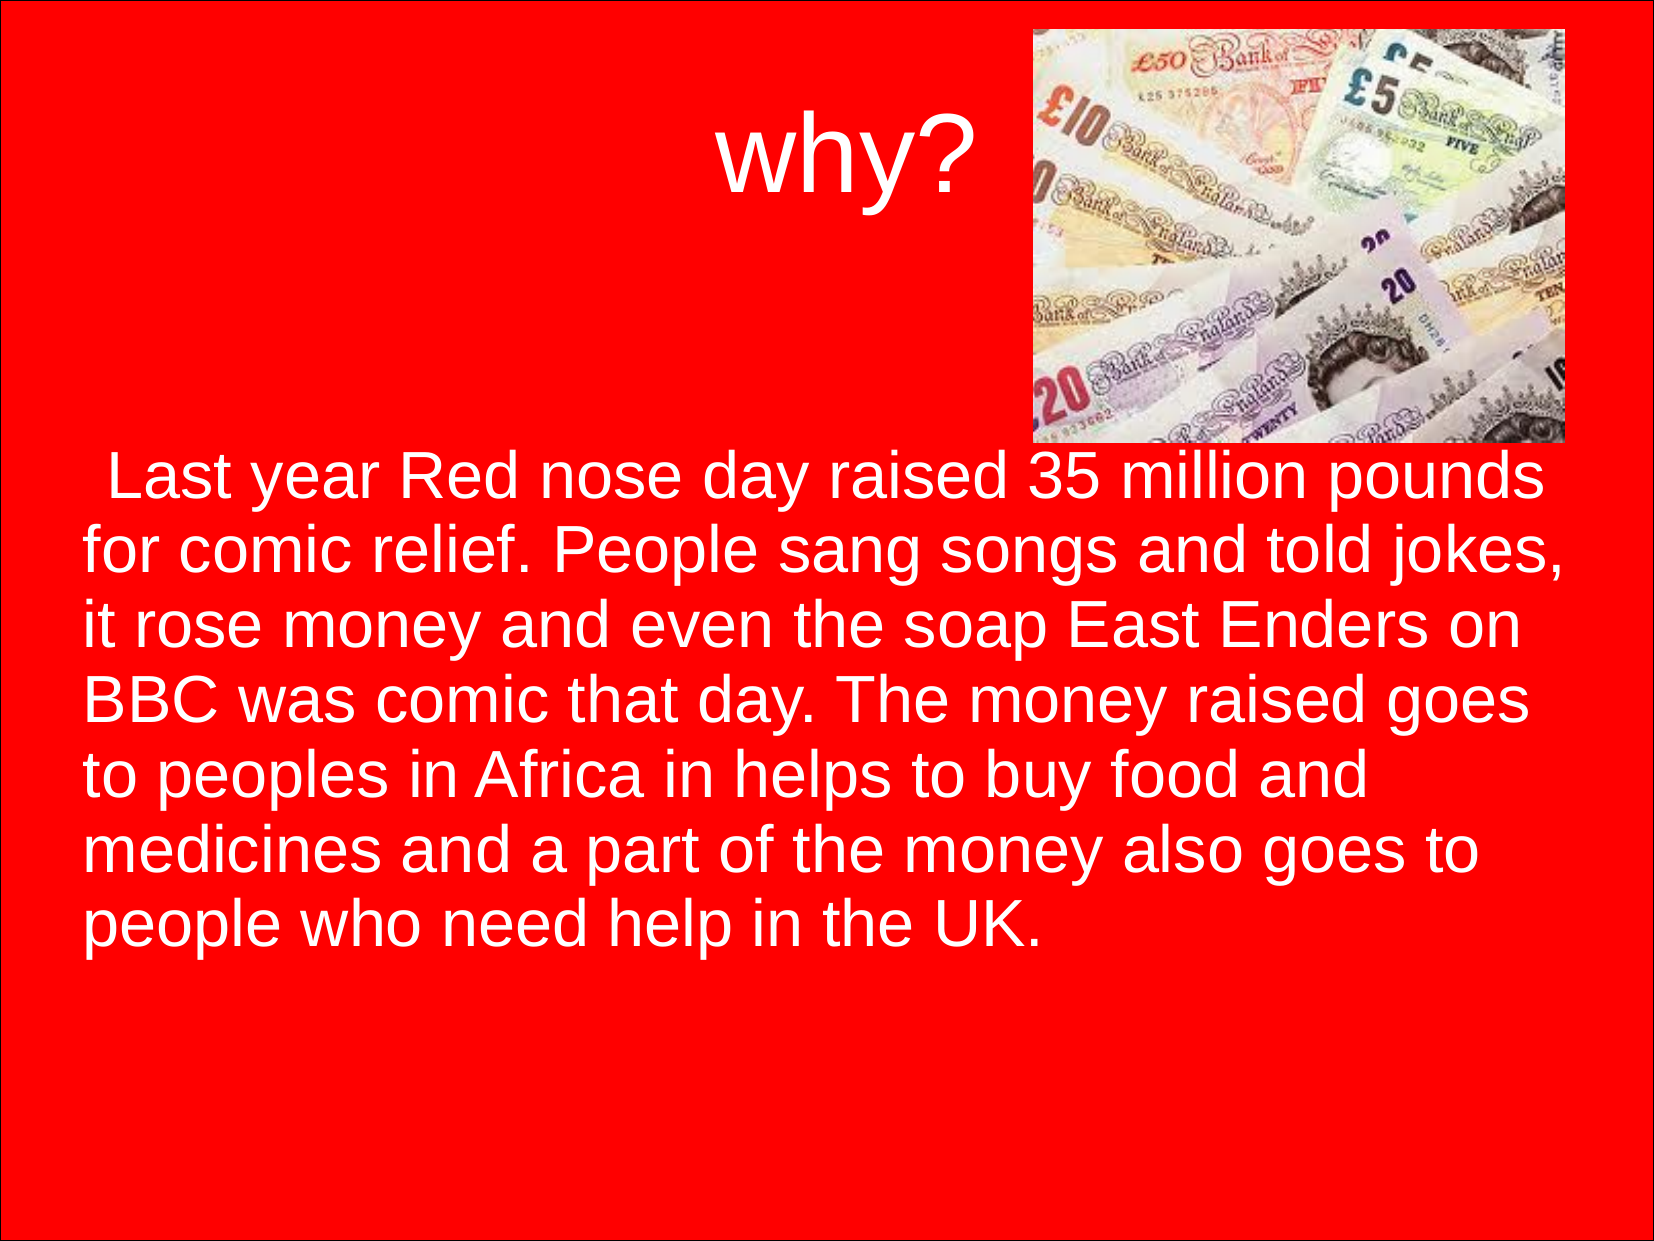

why?
# Last year Red nose day raised 35 million pounds for comic relief. People sang songs and told jokes, it rose money and even the soap East Enders on BBC was comic that day. The money raised goes to peoples in Africa in helps to buy food and medicines and a part of the money also goes to people who need help in the UK.